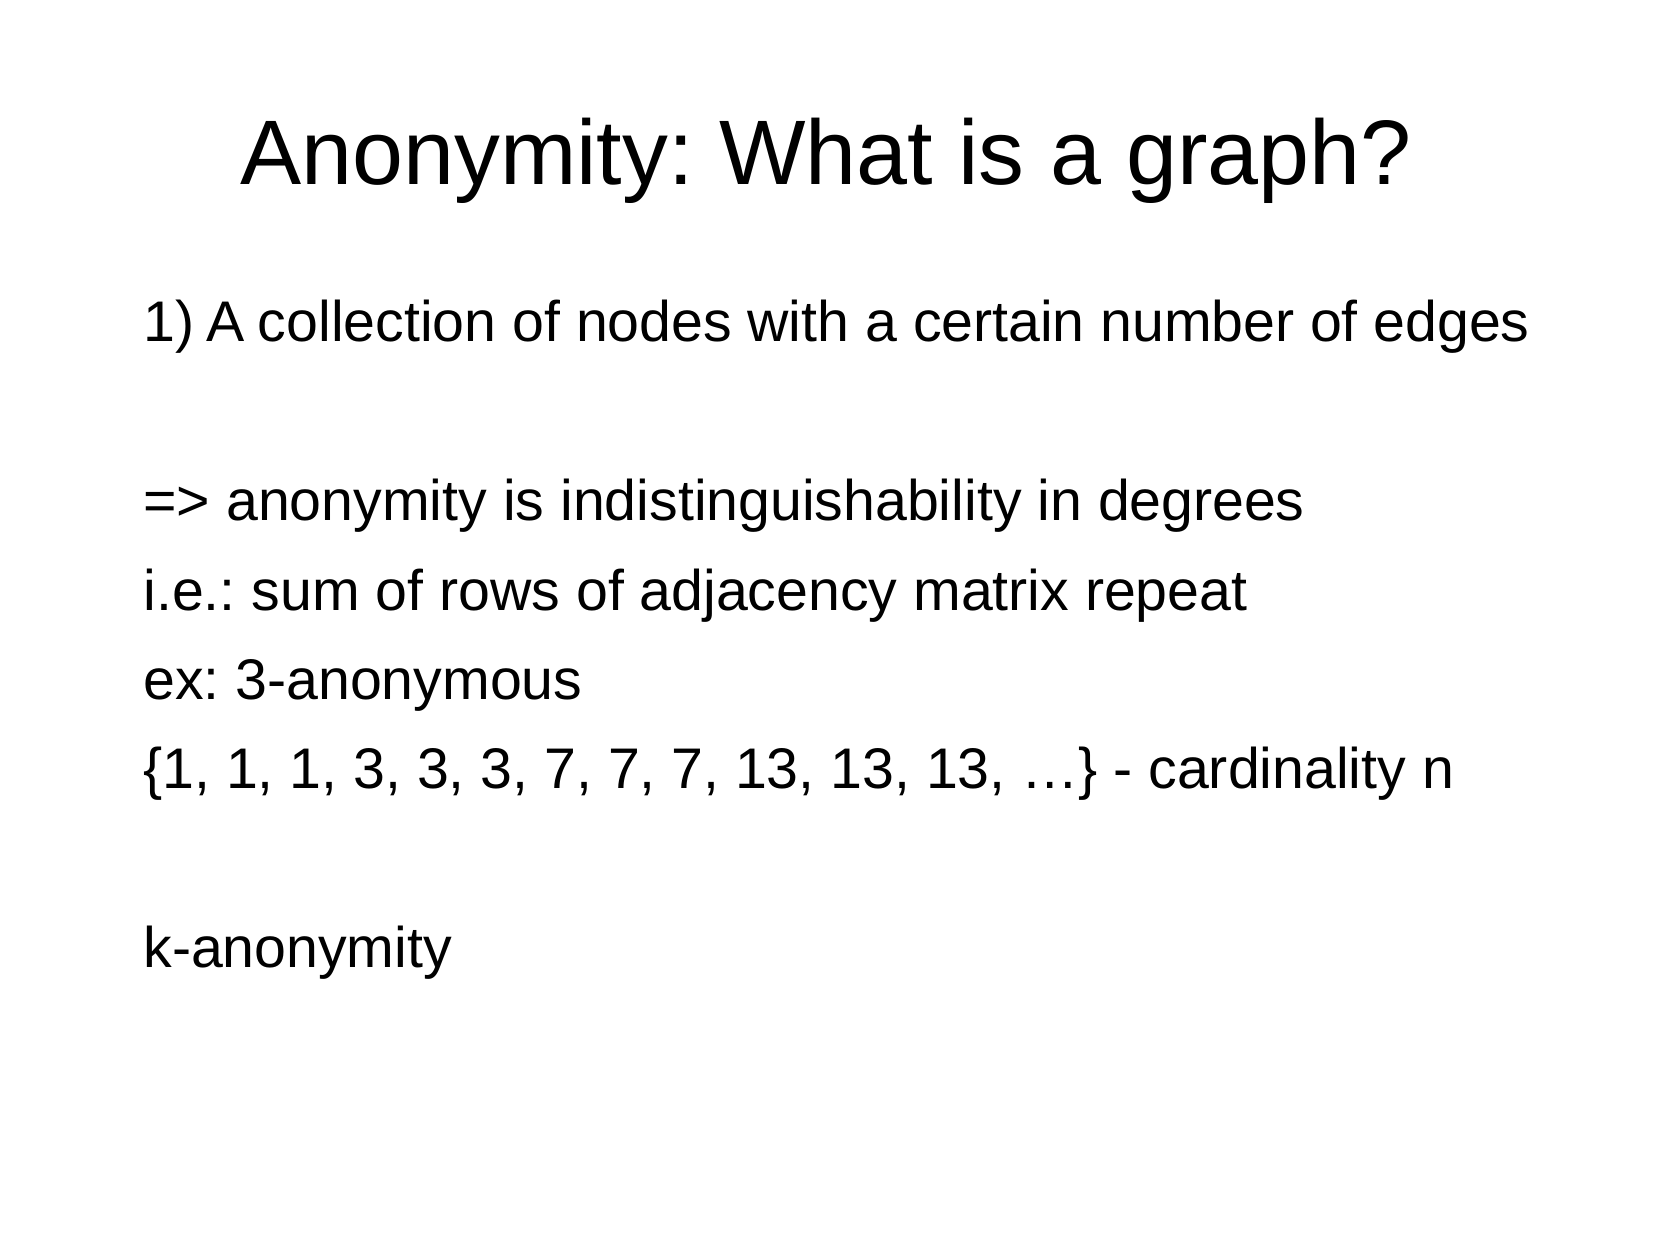

# Anonymity: What is a graph?
1) A collection of nodes with a certain number of edges
=> anonymity is indistinguishability in degrees
i.e.: sum of rows of adjacency matrix repeat
ex: 3-anonymous
{1, 1, 1, 3, 3, 3, 7, 7, 7, 13, 13, 13, …} - cardinality n
k-anonymity